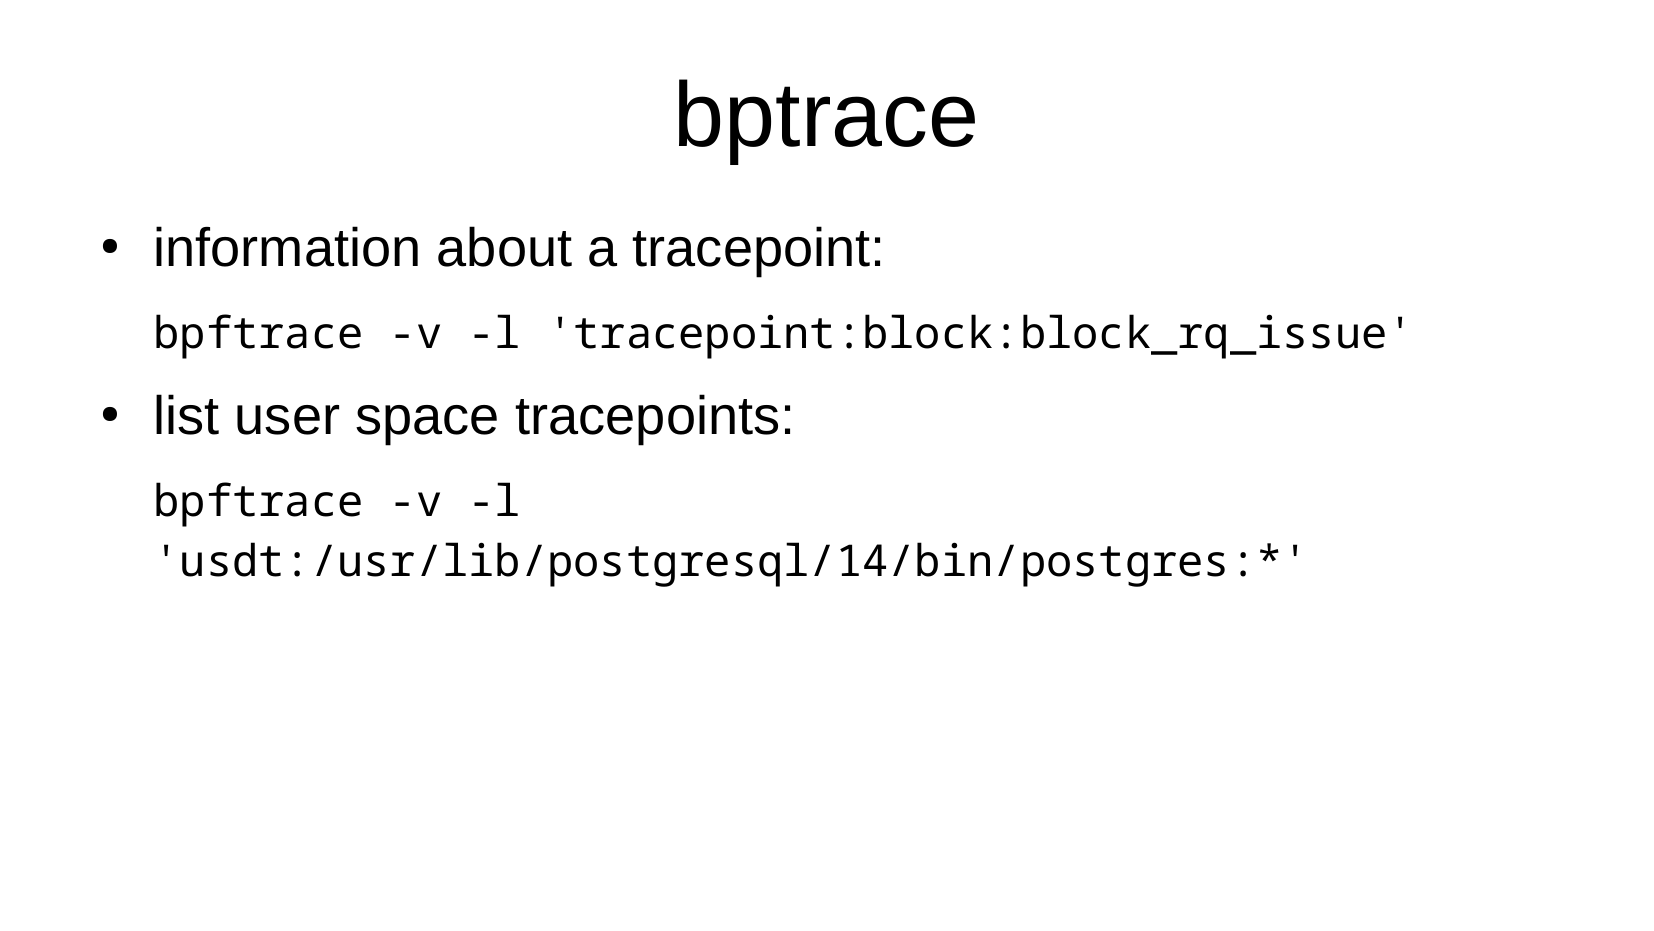

# bptrace
information about a tracepoint:
bpftrace -v -l 'tracepoint:block:block_rq_issue'
list user space tracepoints:
bpftrace -v -l 'usdt:/usr/lib/postgresql/14/bin/postgres:*'